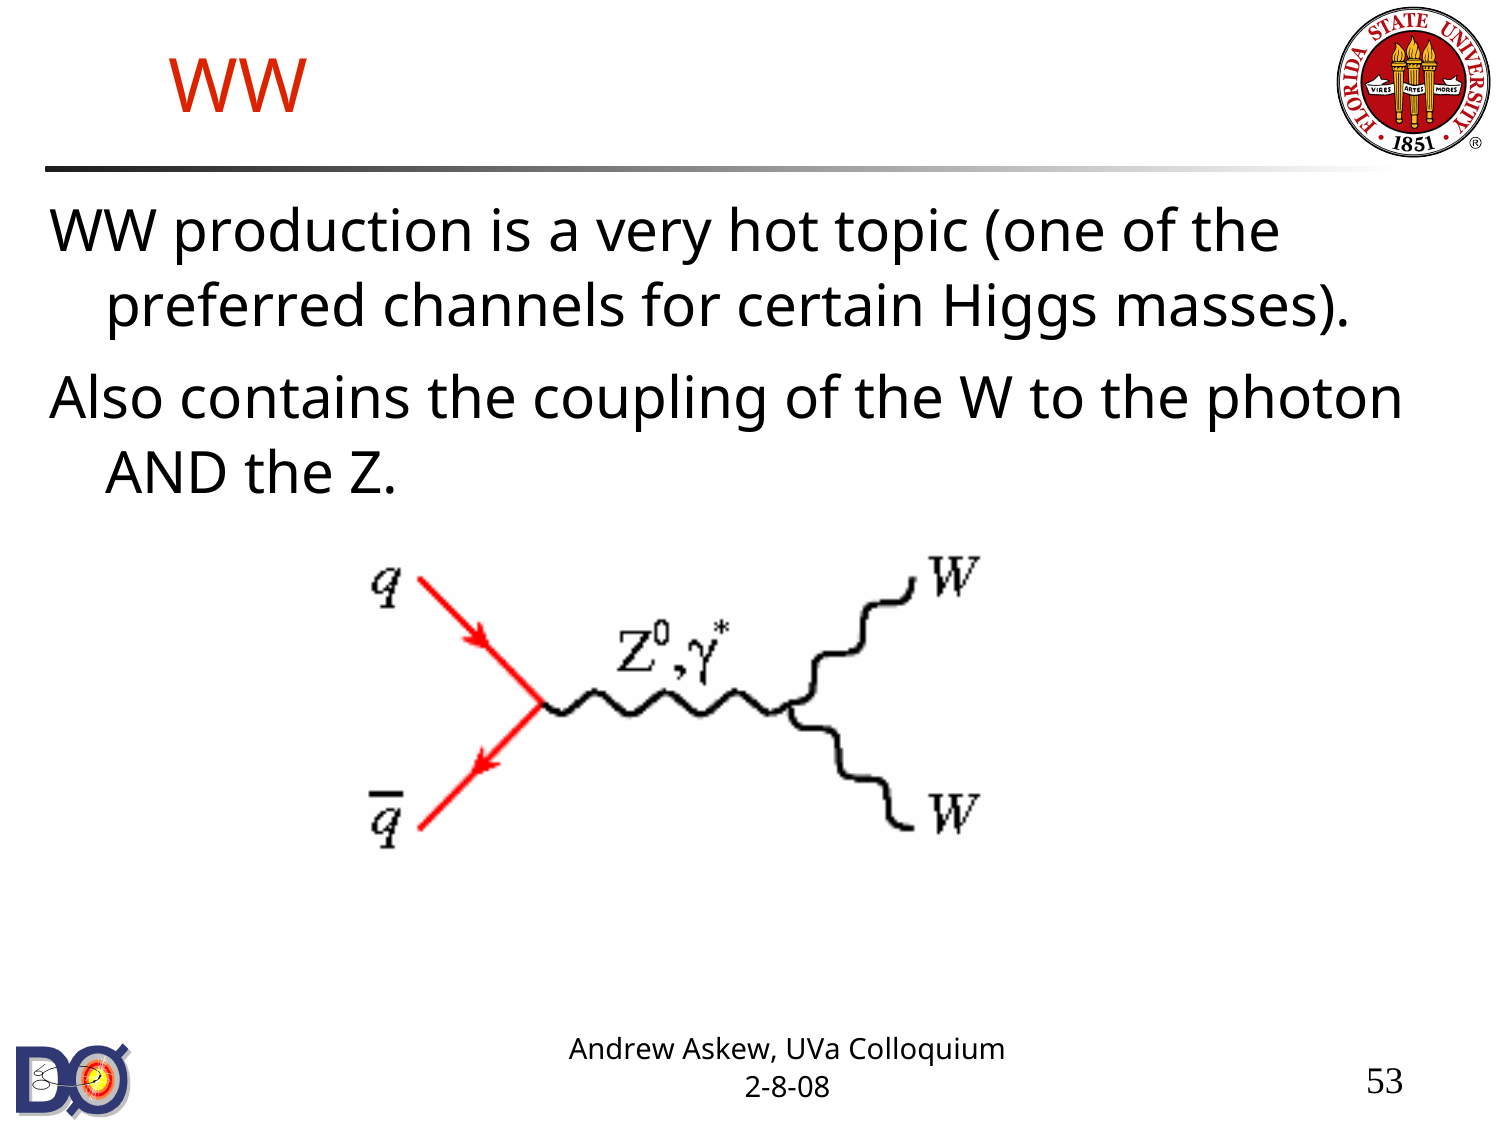

# WW
WW production is a very hot topic (one of the preferred channels for certain Higgs masses).
Also contains the coupling of the W to the photon AND the Z.